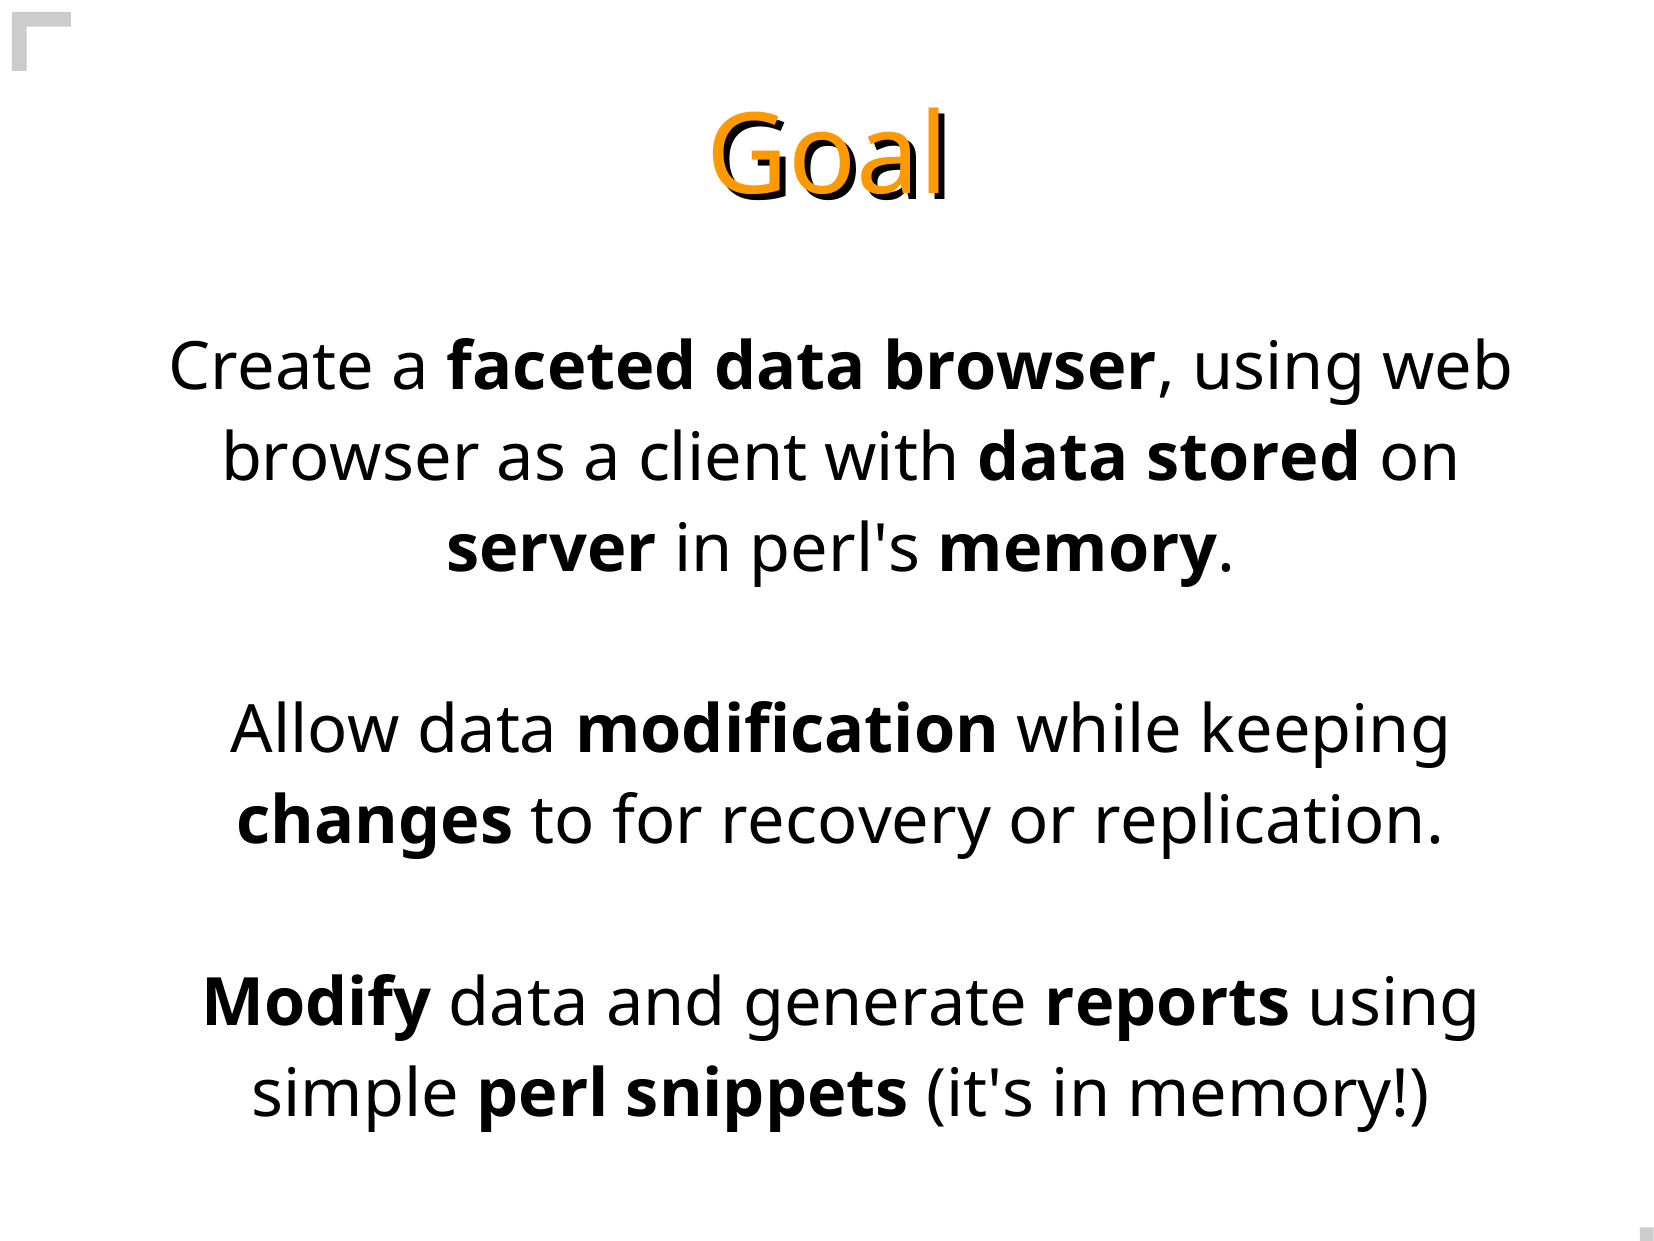

# Goal
Create a faceted data browser, using web browser as a client with data stored on server in perl's memory.
Allow data modification while keeping changes to for recovery or replication.
Modify data and generate reports using simple perl snippets (it's in memory!)